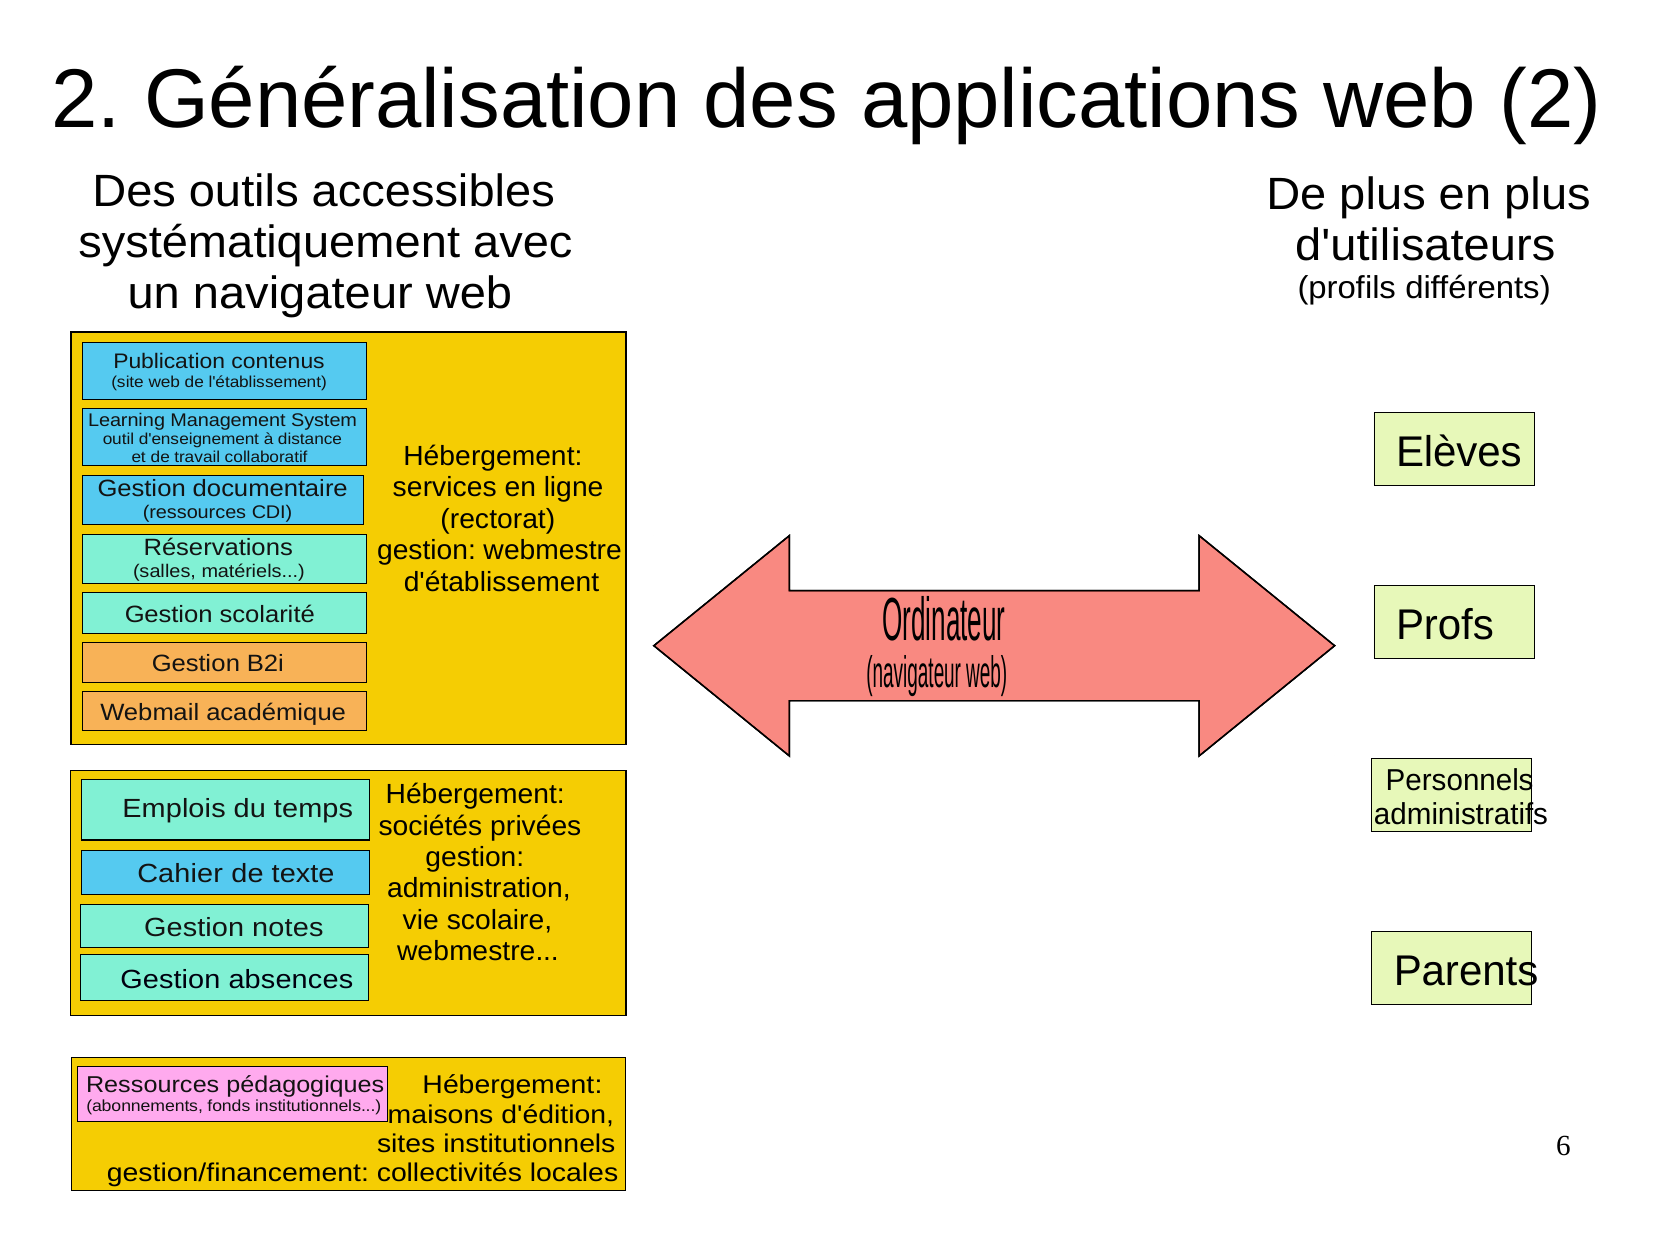

# 2. Généralisation des applications web (2)
Des outils accessibles
De plus en plus
systématiquement avec
d'utilisateurs
un navigateur web
(profils différents)
Publication contenus
(site web de l'établissement)
Learning Management System
Elèves
outil d'enseignement à distance
Hébergement:
et de travail collaboratif
services en ligne
Gestion documentaire
(ressources CDI)
 (rectorat)
Réservations
gestion: webmestre
(salles, matériels...)
 d'établissement
Ordinateur
Profs
Gestion scolarité
(navigateur web)
Gestion B2i
Webmail académique
Personnels
Hébergement:
Emplois du temps
administratifs
sociétés privées
gestion:
Cahier de texte
administration,
vie scolaire,
Gestion notes
webmestre...
Parents
Gestion absences
Hébergement:
Ressources pédagogiques
(abonnements, fonds institutionnels...)
maisons d'édition,
sites institutionnels
6
gestion/financement: collectivités locales